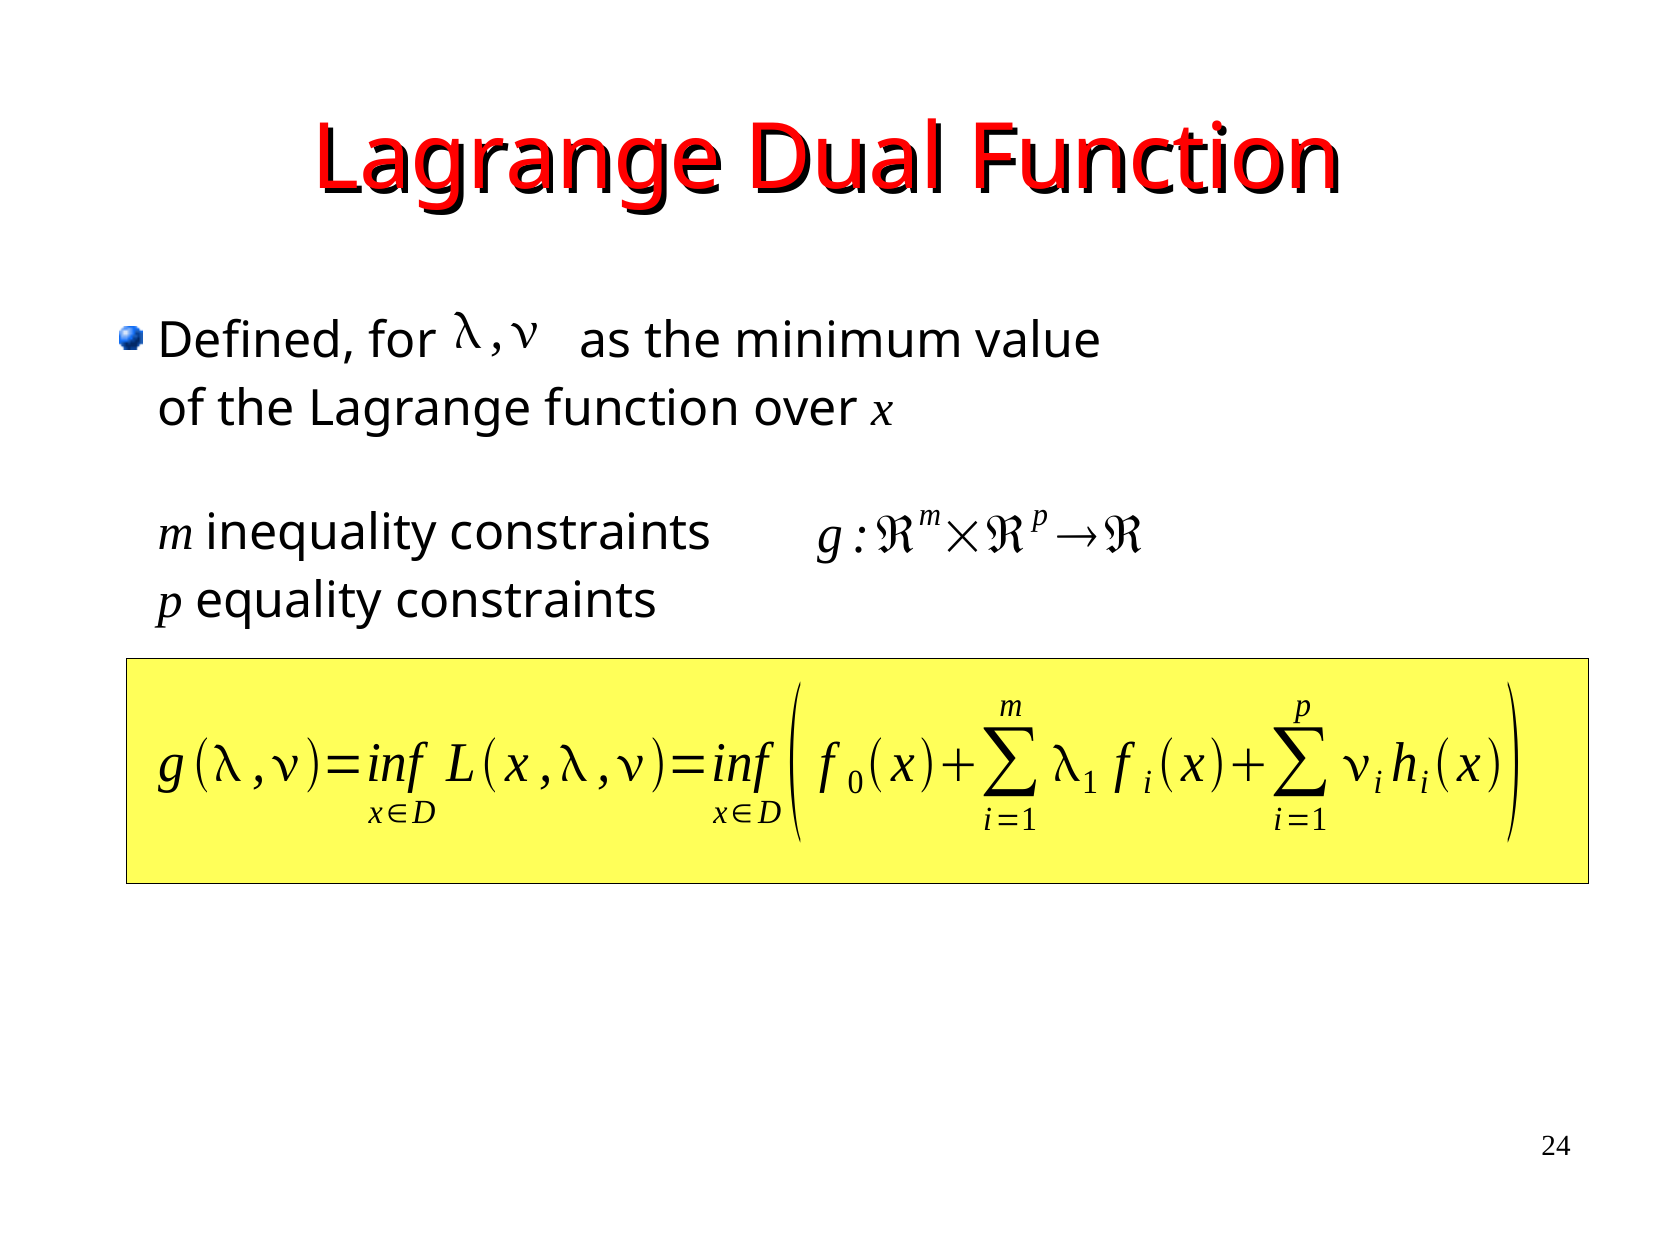

# Lagrange Dual Function
Defined, for as the minimum value
of the Lagrange function over x
m inequality constraints
p equality constraints
24